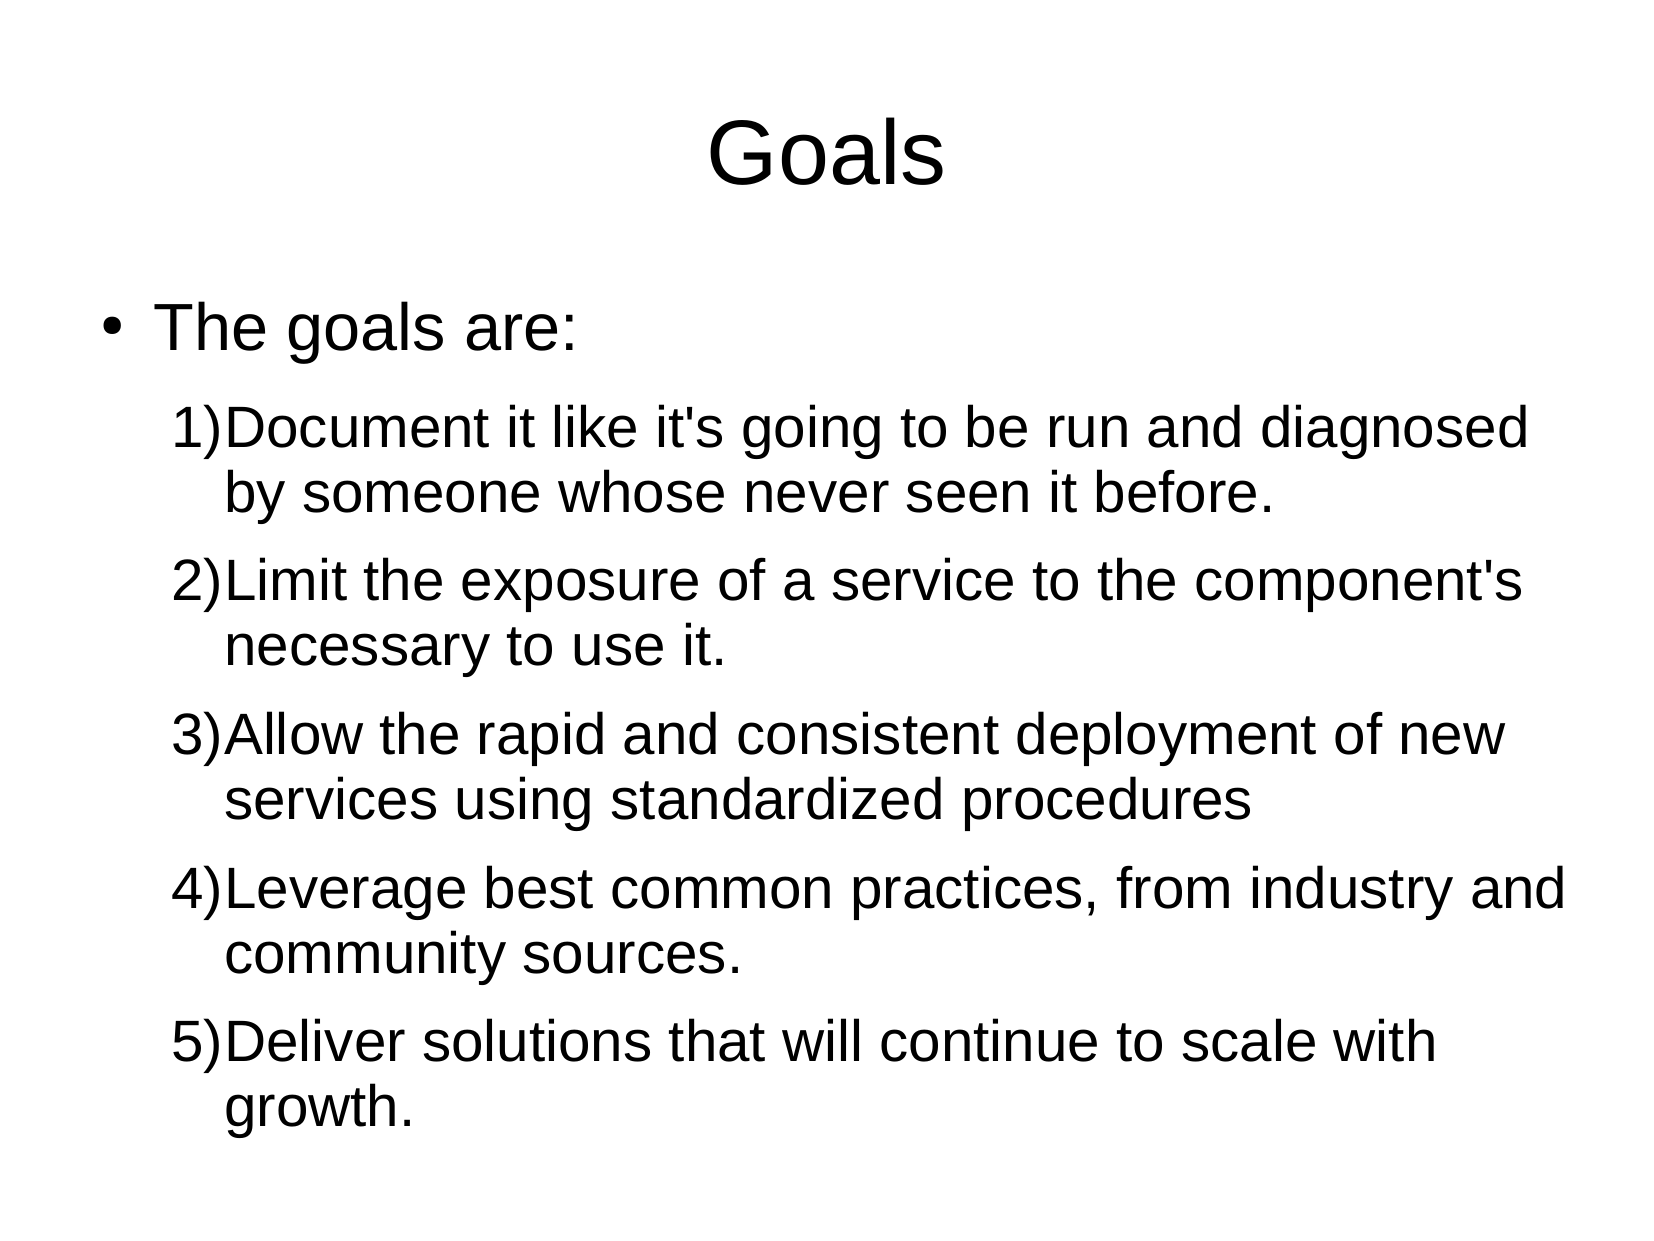

# Goals
The goals are:
Document it like it's going to be run and diagnosed by someone whose never seen it before.
Limit the exposure of a service to the component's necessary to use it.
Allow the rapid and consistent deployment of new services using standardized procedures
Leverage best common practices, from industry and community sources.
Deliver solutions that will continue to scale with growth.